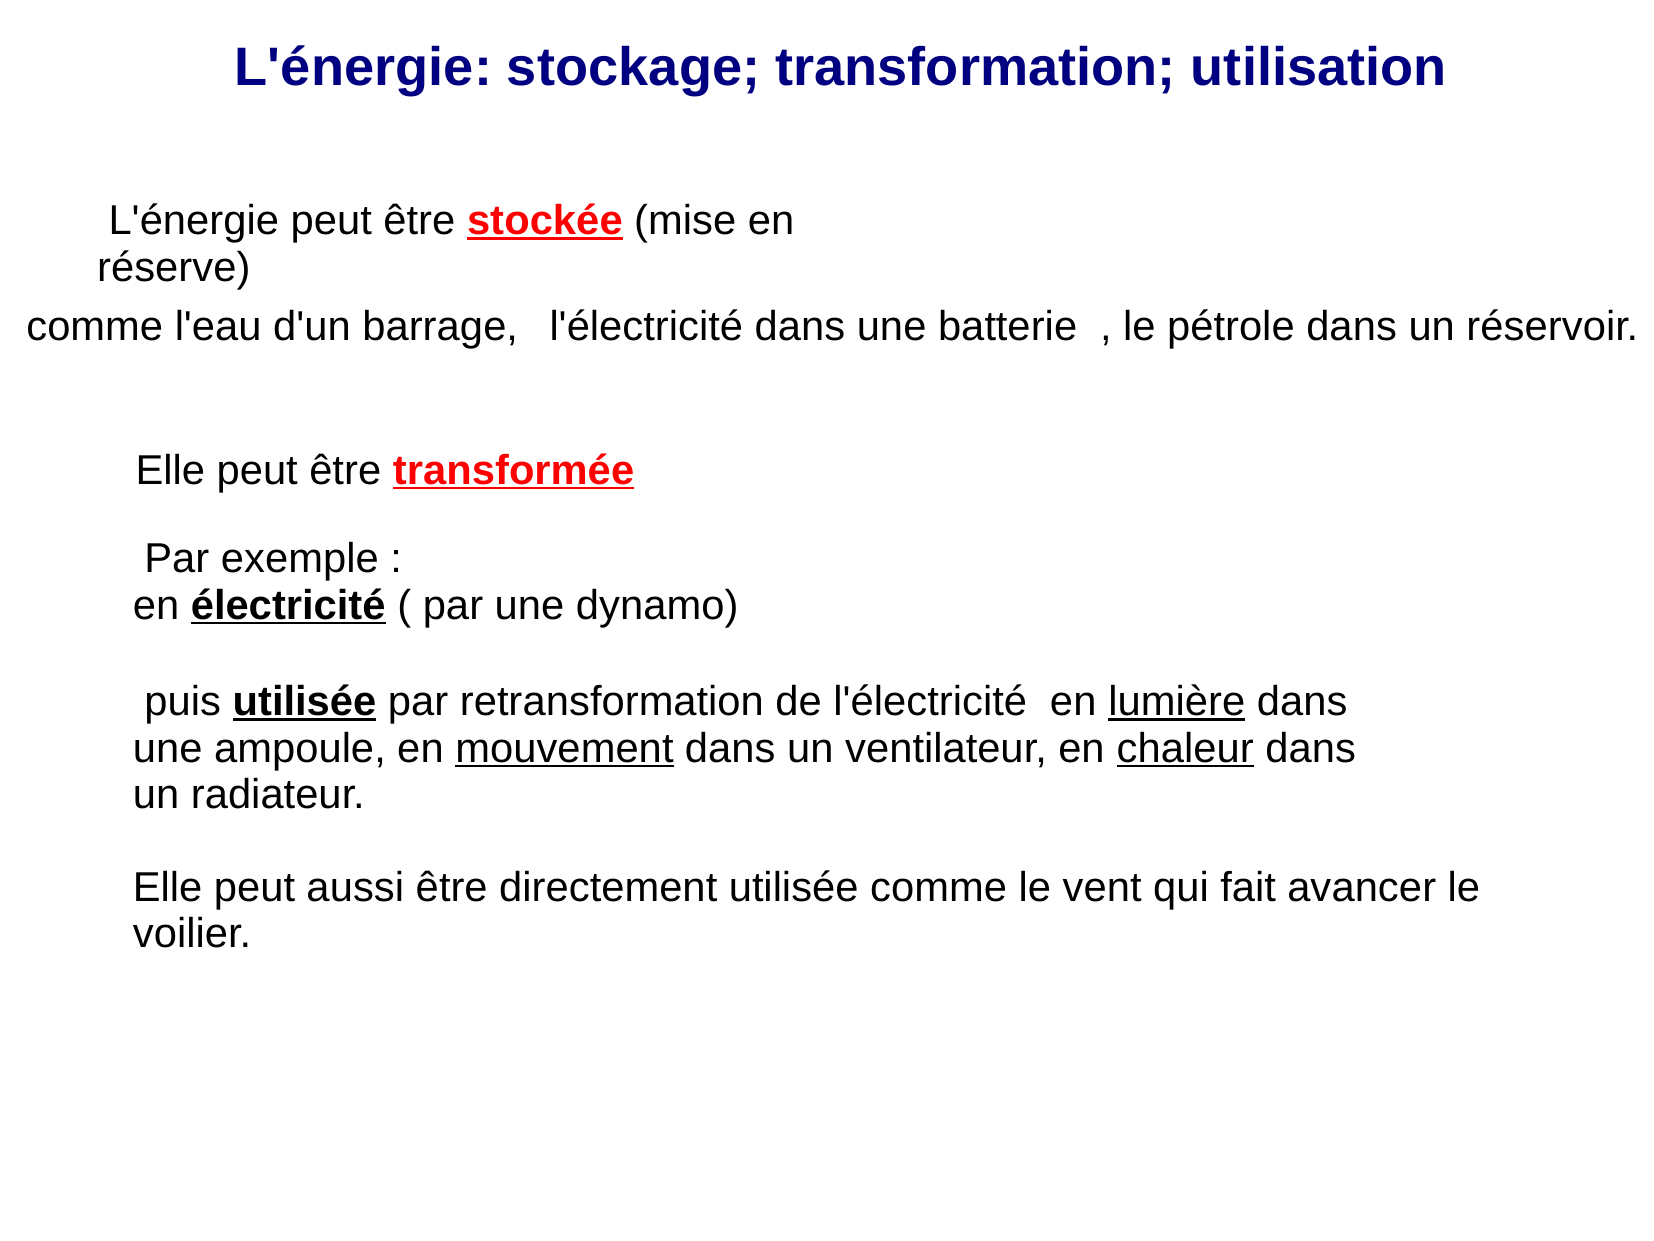

L'énergie: stockage; transformation; utilisation
 L'énergie peut être stockée (mise en réserve)
 comme l'eau d'un barrage,
 l'électricité dans une batterie
, le pétrole dans un réservoir.
 Elle peut être transformée
 Par exemple :
en électricité ( par une dynamo)
 puis utilisée par retransformation de l'électricité en lumière dans une ampoule, en mouvement dans un ventilateur, en chaleur dans un radiateur.
Elle peut aussi être directement utilisée comme le vent qui fait avancer le voilier.